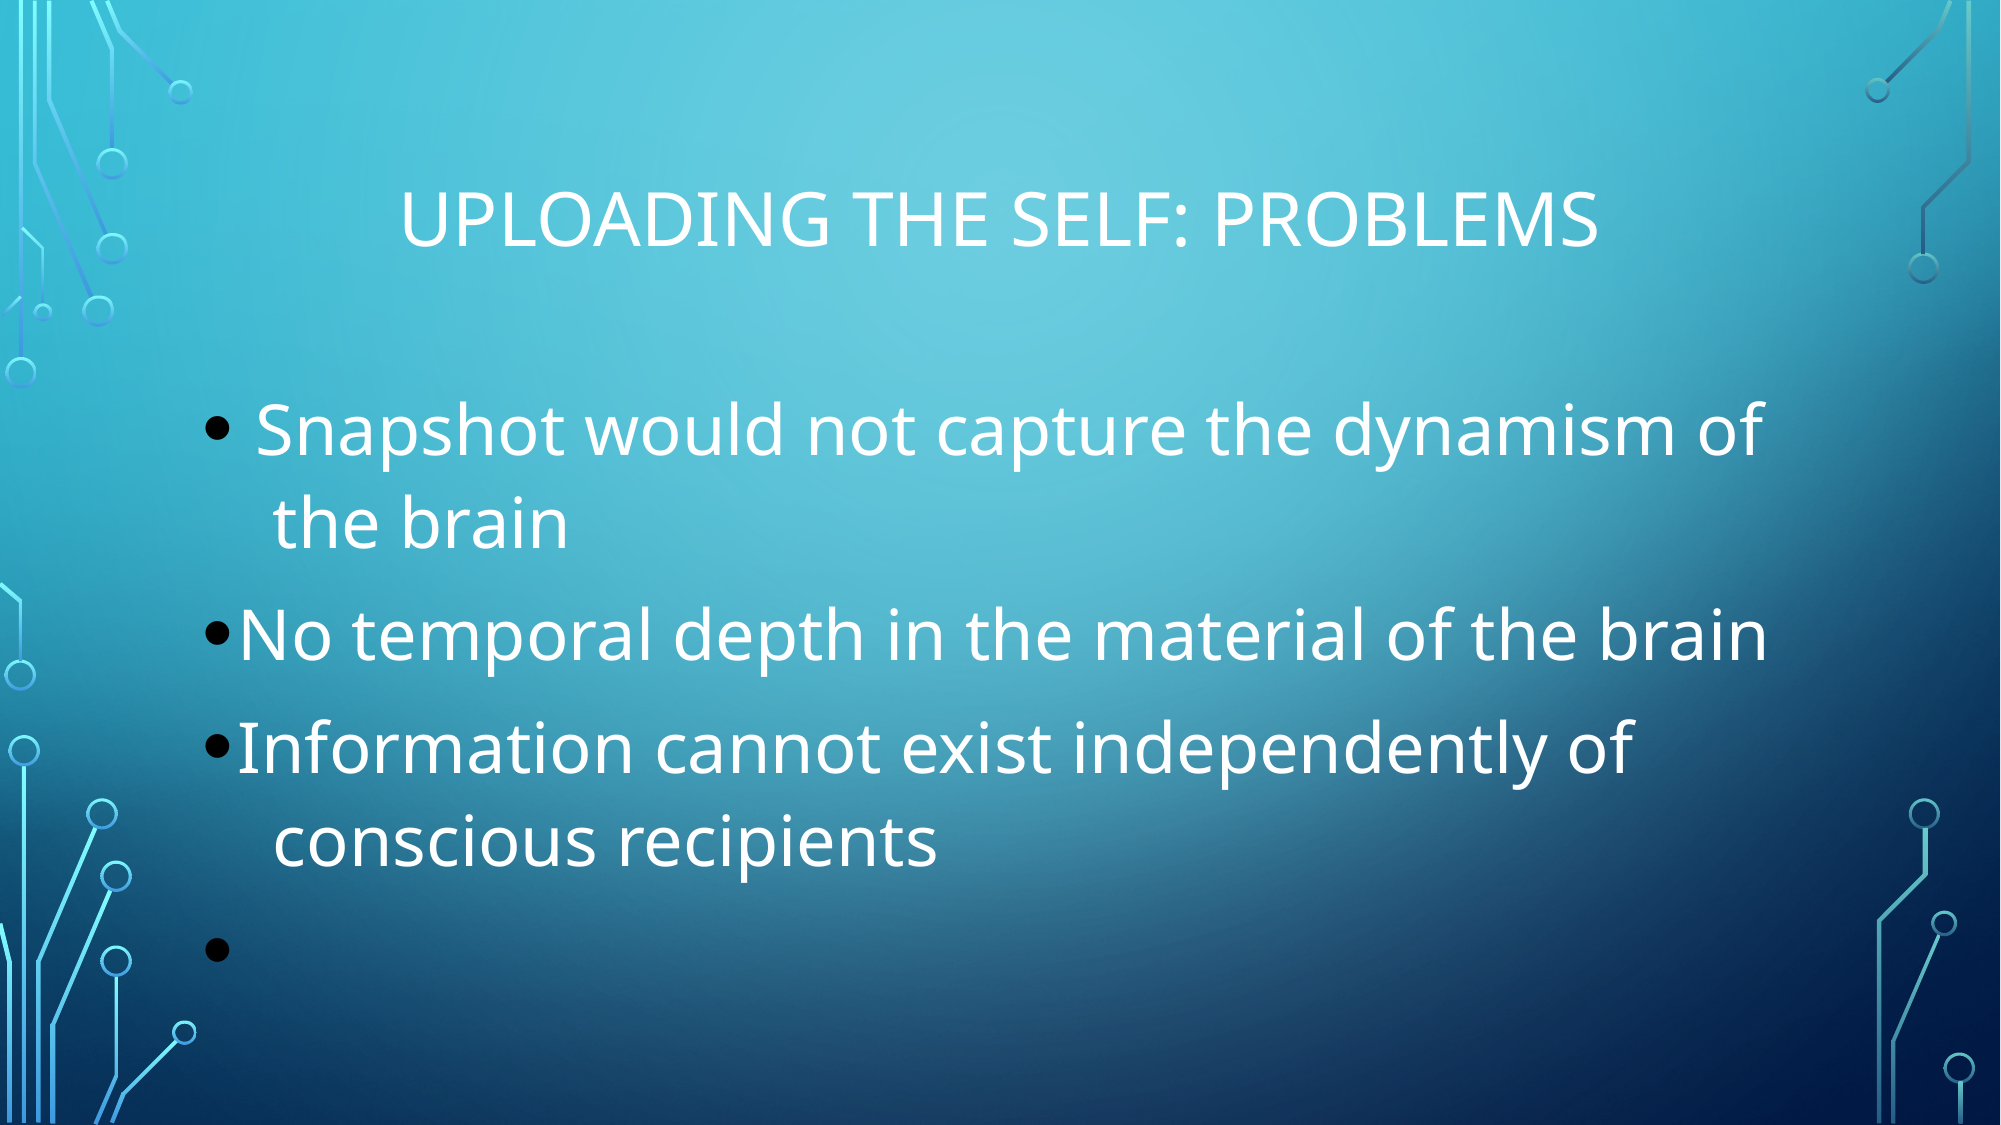

# UPLOADING THE SELF: PROBLEMS
 Snapshot would not capture the dynamism of the brain
No temporal depth in the material of the brain
Information cannot exist independently of conscious recipients